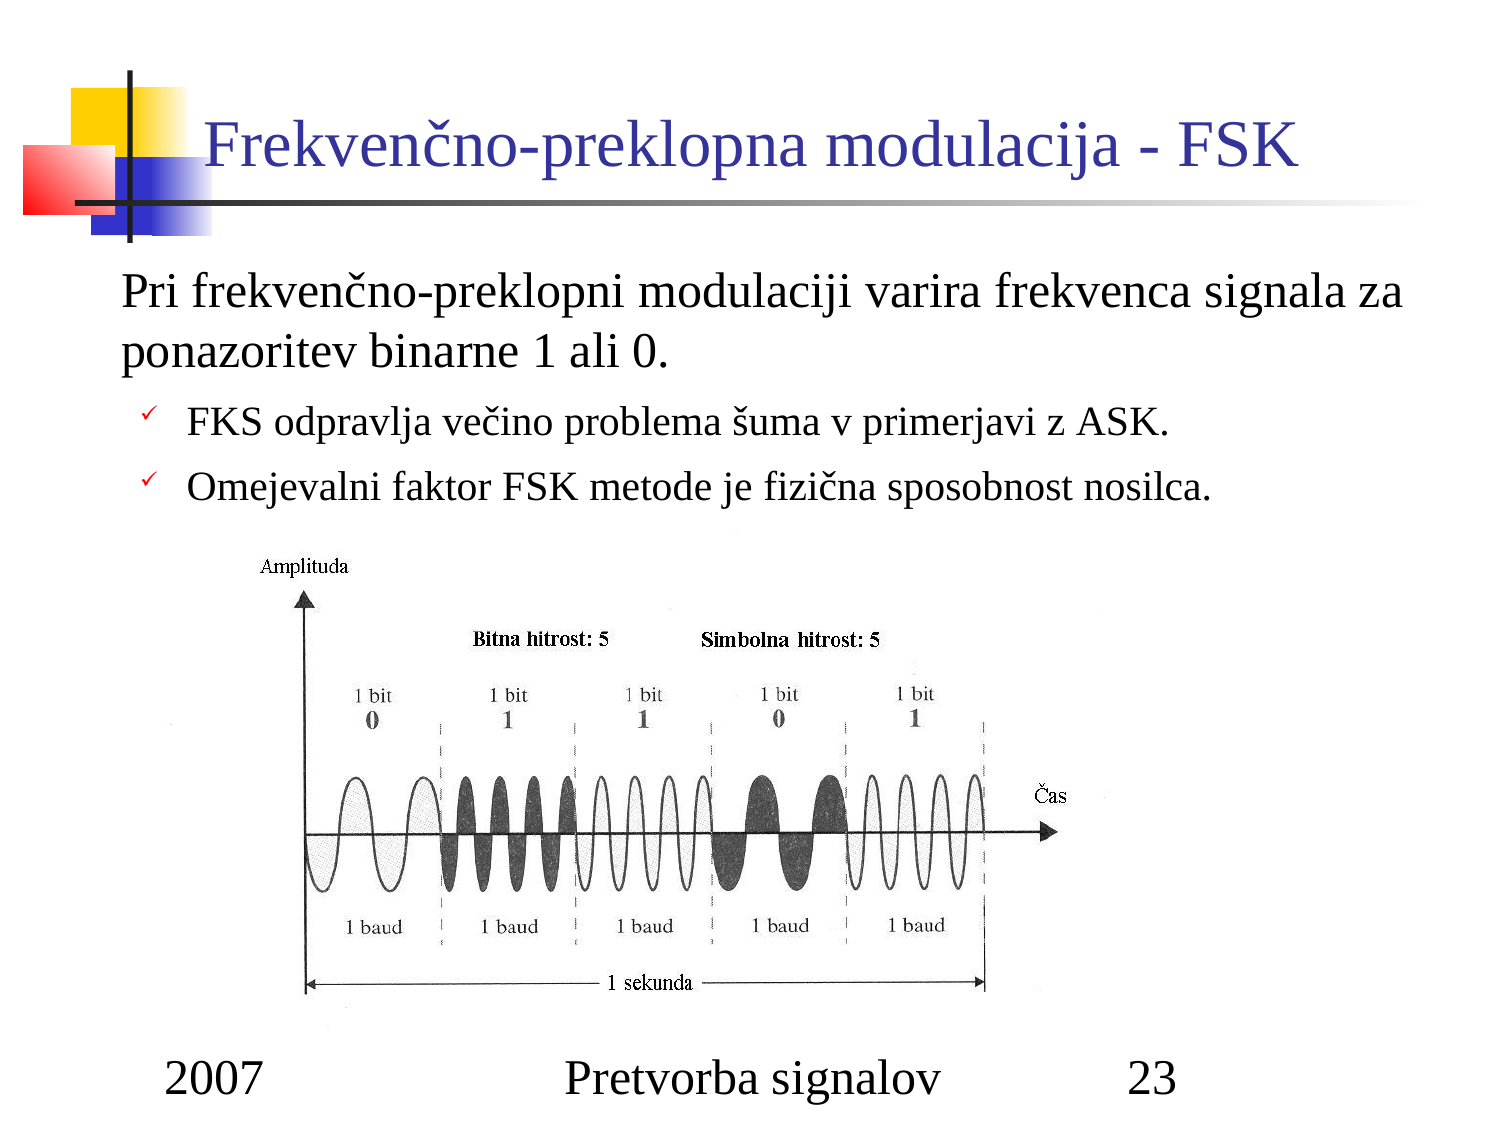

# Frekvenčno-preklopna modulacija - FSK
	Pri frekvenčno-preklopni modulaciji varira frekvenca signala za ponazoritev binarne 1 ali 0.
FKS odpravlja večino problema šuma v primerjavi z ASK.
Omejevalni faktor FSK metode je fizična sposobnost nosilca.
2007
Pretvorba signalov
23